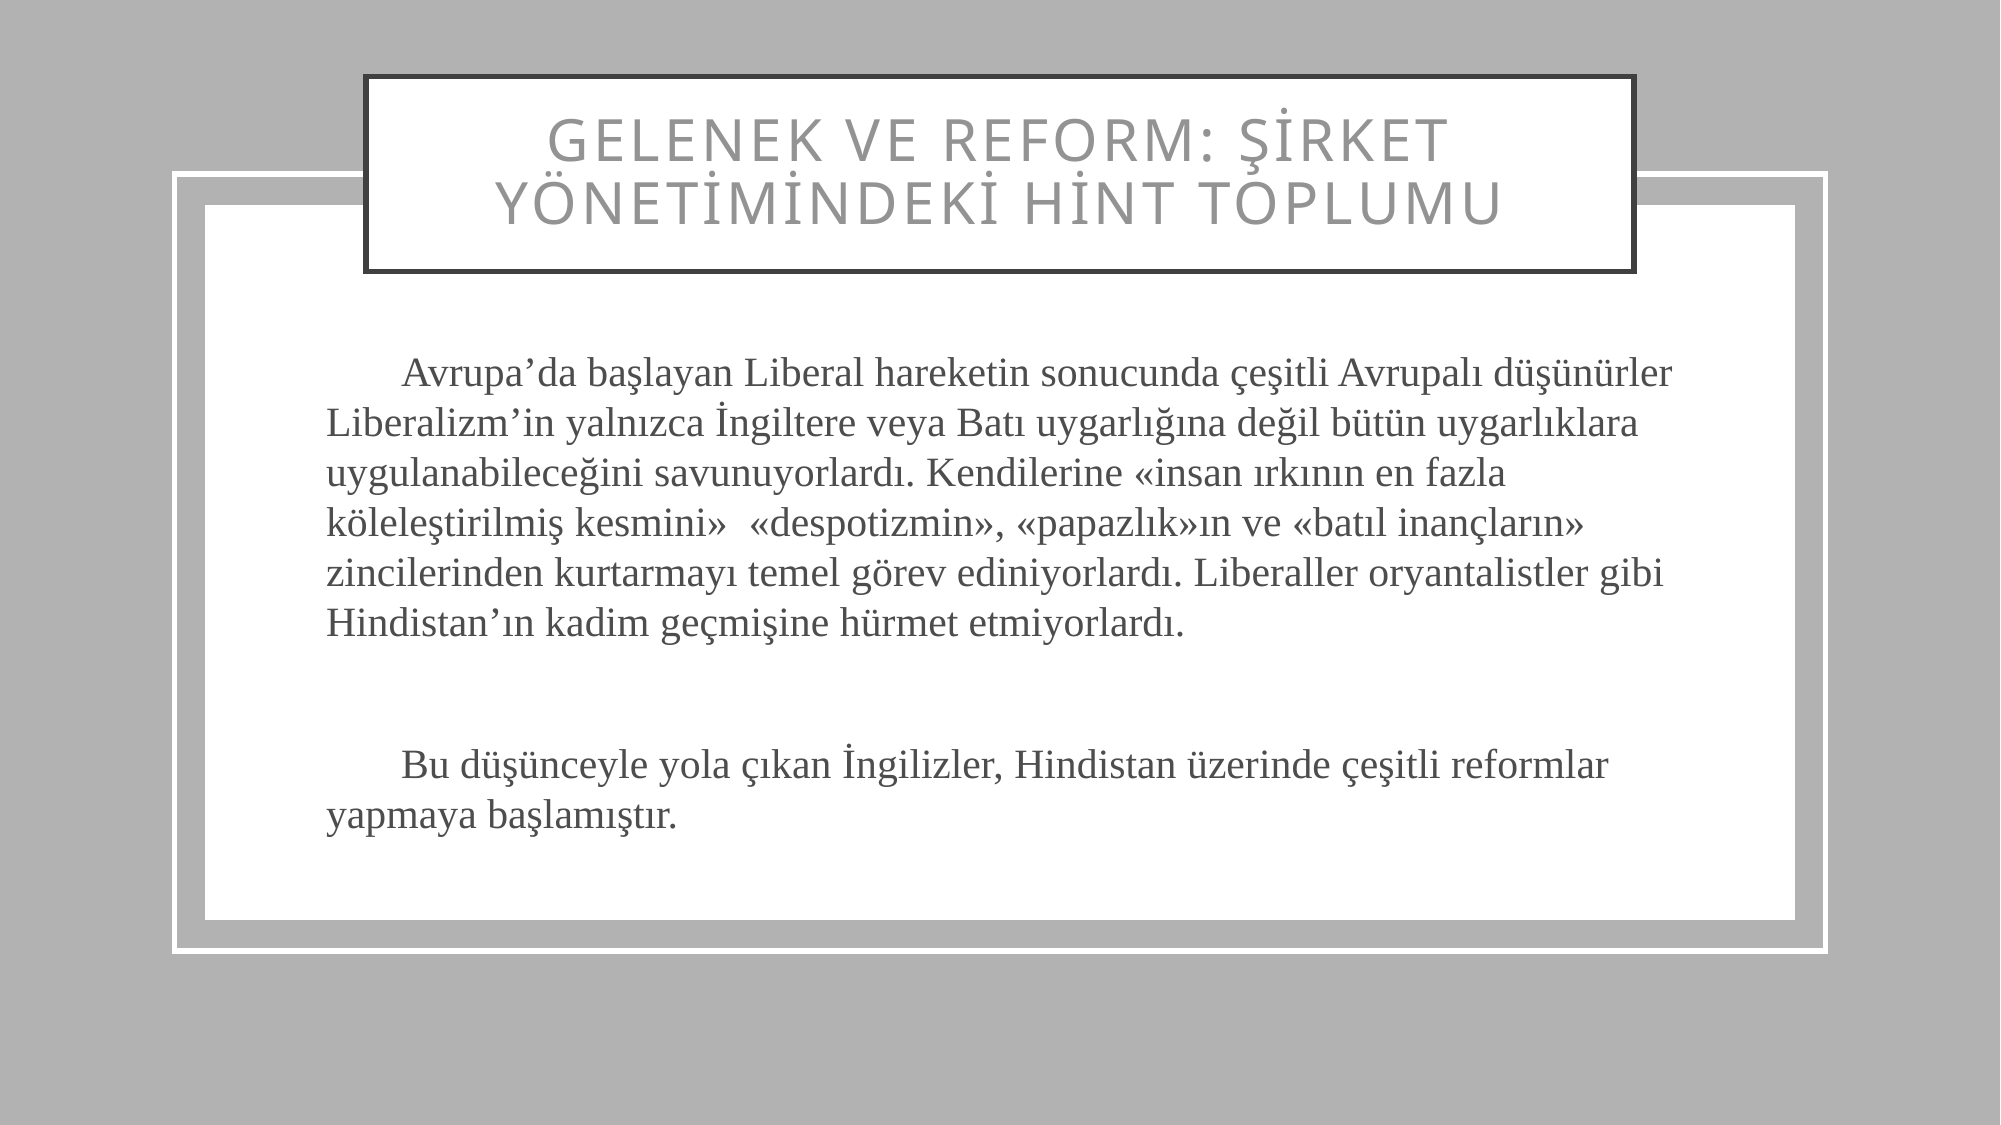

# Gelenek ve reform: Şirket yönetimindeki hint toplumu
	Avrupa’da başlayan Liberal hareketin sonucunda çeşitli Avrupalı düşünürler Liberalizm’in yalnızca İngiltere veya Batı uygarlığına değil bütün uygarlıklara uygulanabileceğini savunuyorlardı. Kendilerine «insan ırkının en fazla köleleştirilmiş kesmini» «despotizmin», «papazlık»ın ve «batıl inançların» zincilerinden kurtarmayı temel görev ediniyorlardı. Liberaller oryantalistler gibi Hindistan’ın kadim geçmişine hürmet etmiyorlardı.
	Bu düşünceyle yola çıkan İngilizler, Hindistan üzerinde çeşitli reformlar yapmaya başlamıştır.